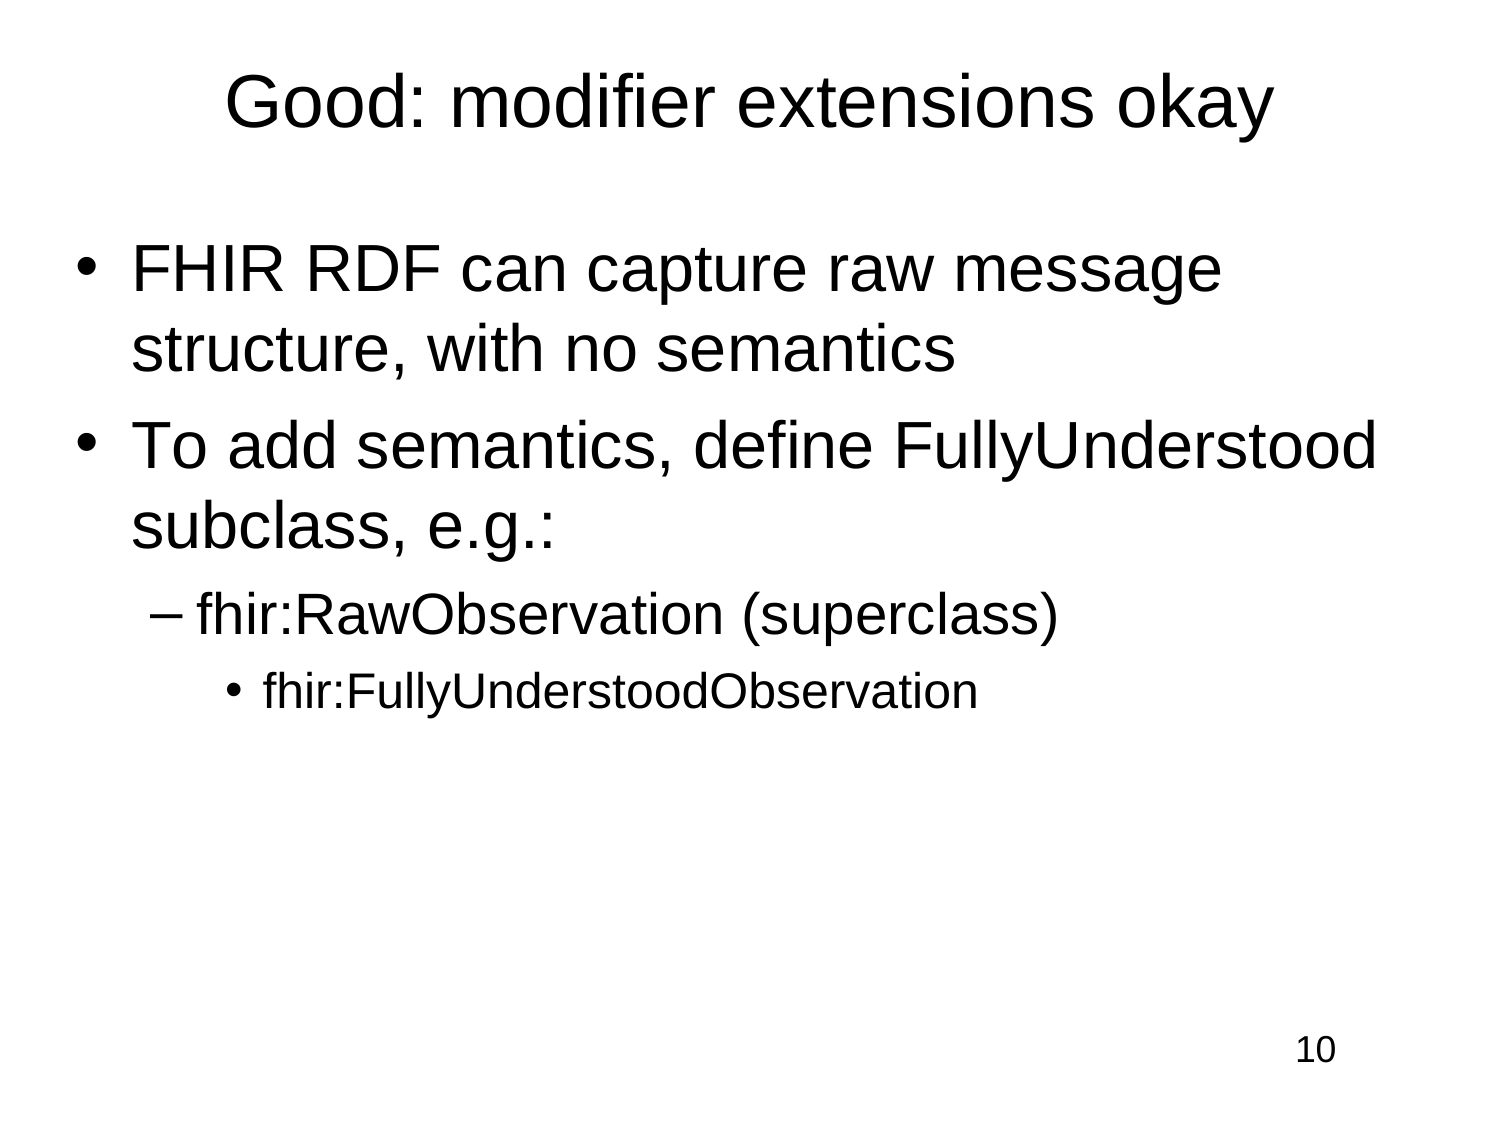

# Good: modifier extensions okay
FHIR RDF can capture raw message structure, with no semantics
To add semantics, define FullyUnderstood subclass, e.g.:
fhir:RawObservation (superclass)
fhir:FullyUnderstoodObservation
10